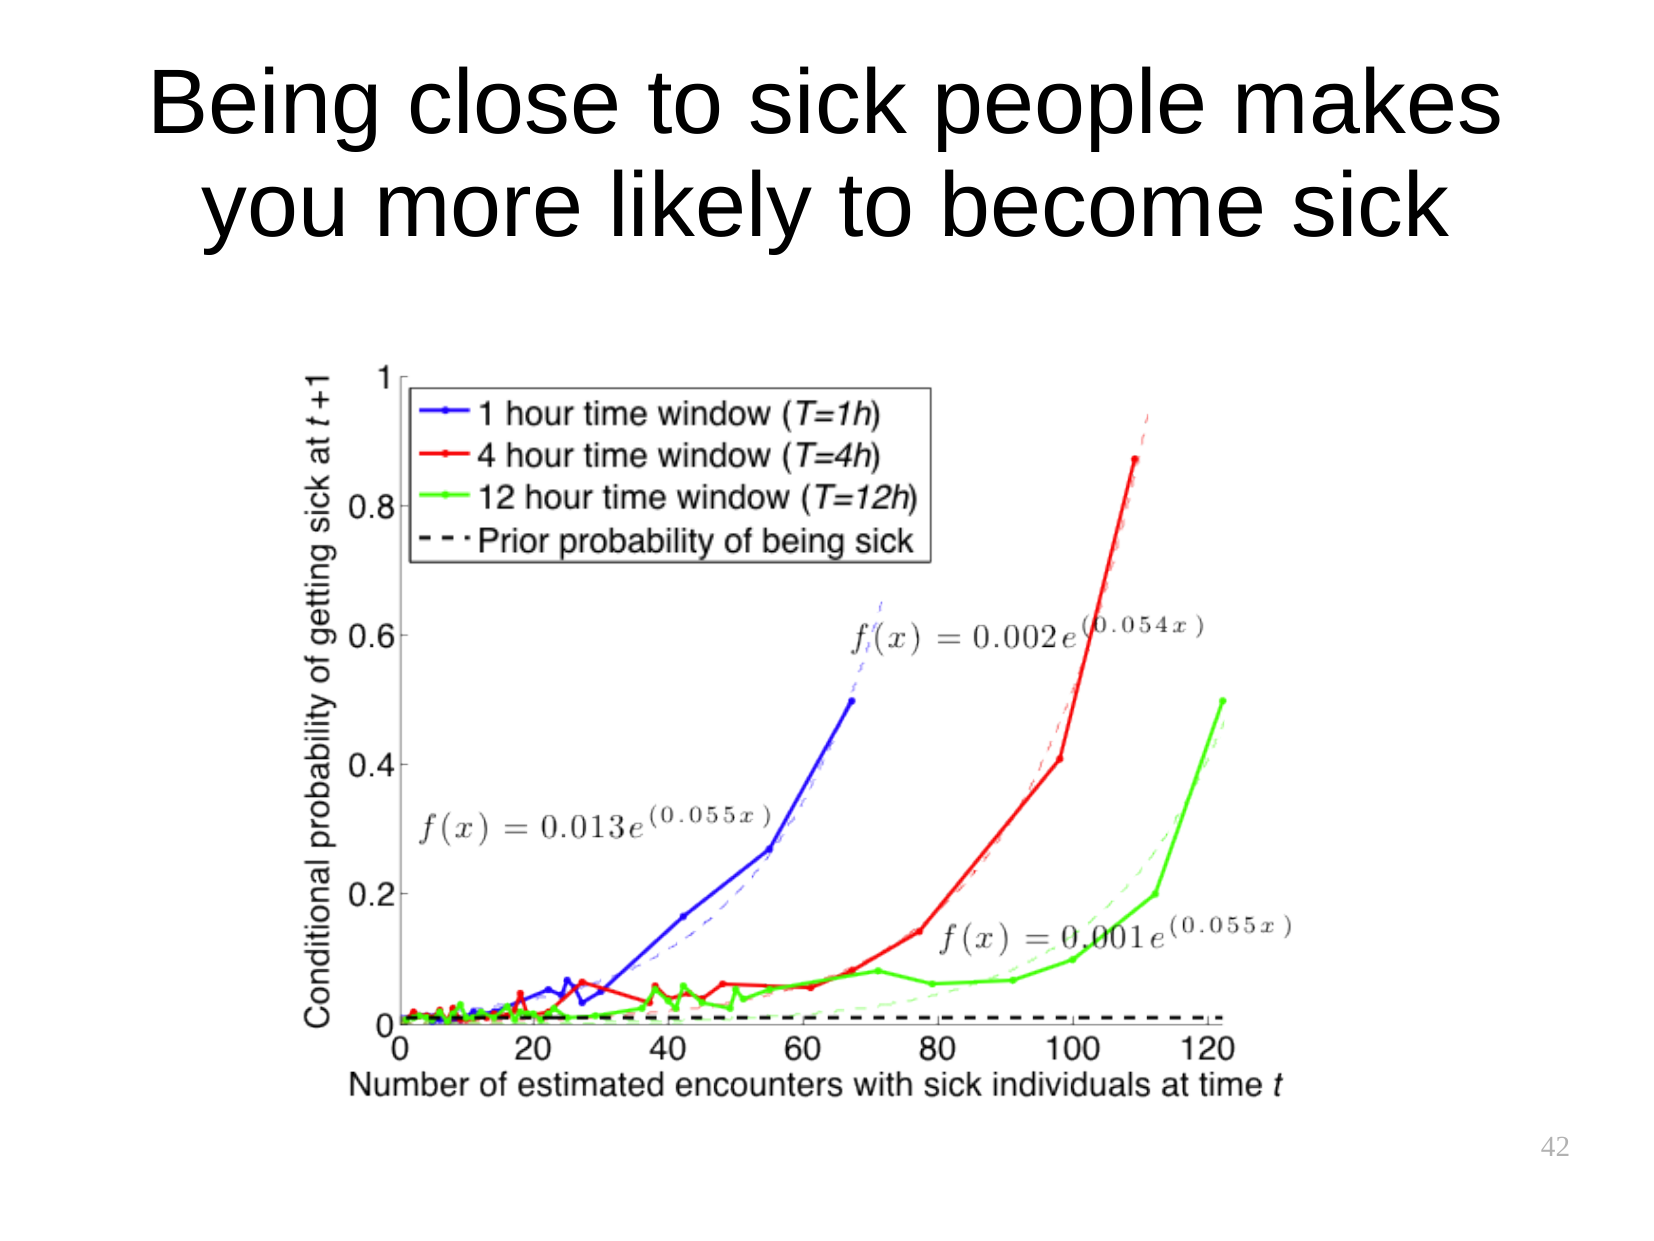

# Being close to sick people makes you more likely to become sick
42